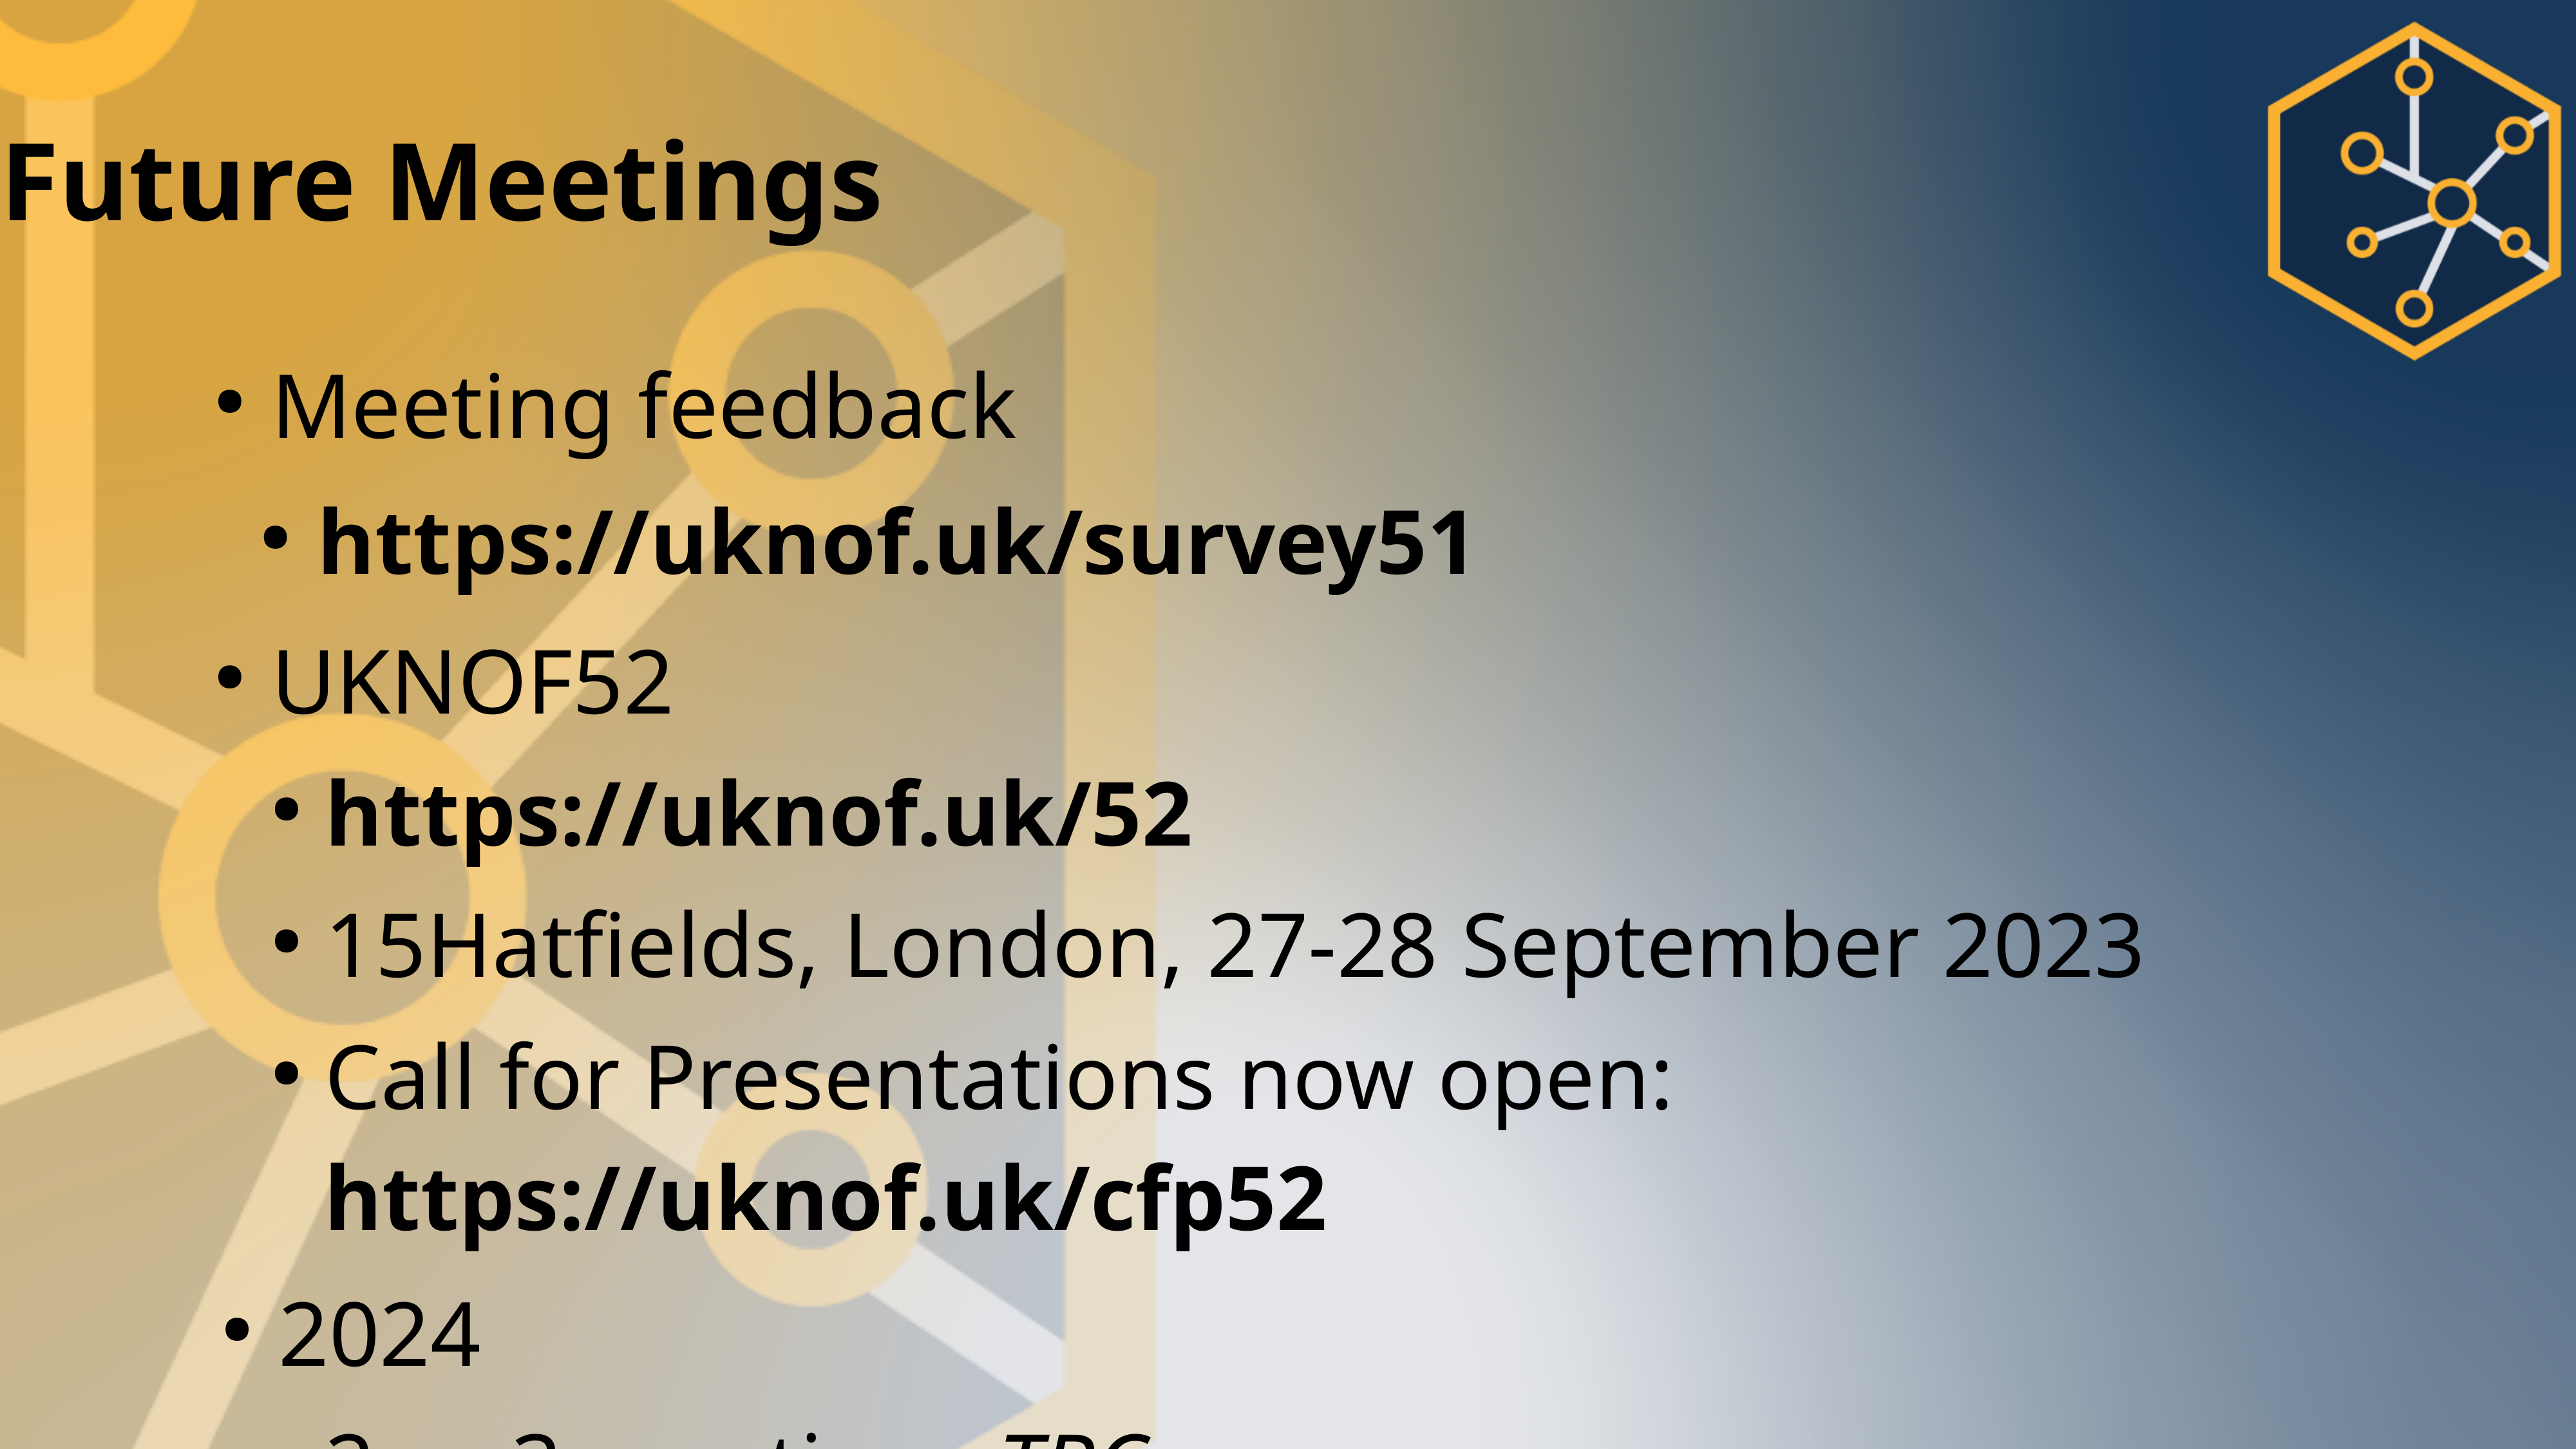

# Future Meetings
 Meeting feedback
 https://uknof.uk/survey51
 UKNOF52
 https://uknof.uk/52
 15Hatfields, London, 27-28 September 2023
 Call for Presentations now open:
 https://uknof.uk/cfp52
 2024
 2 or 3 meetings TBC